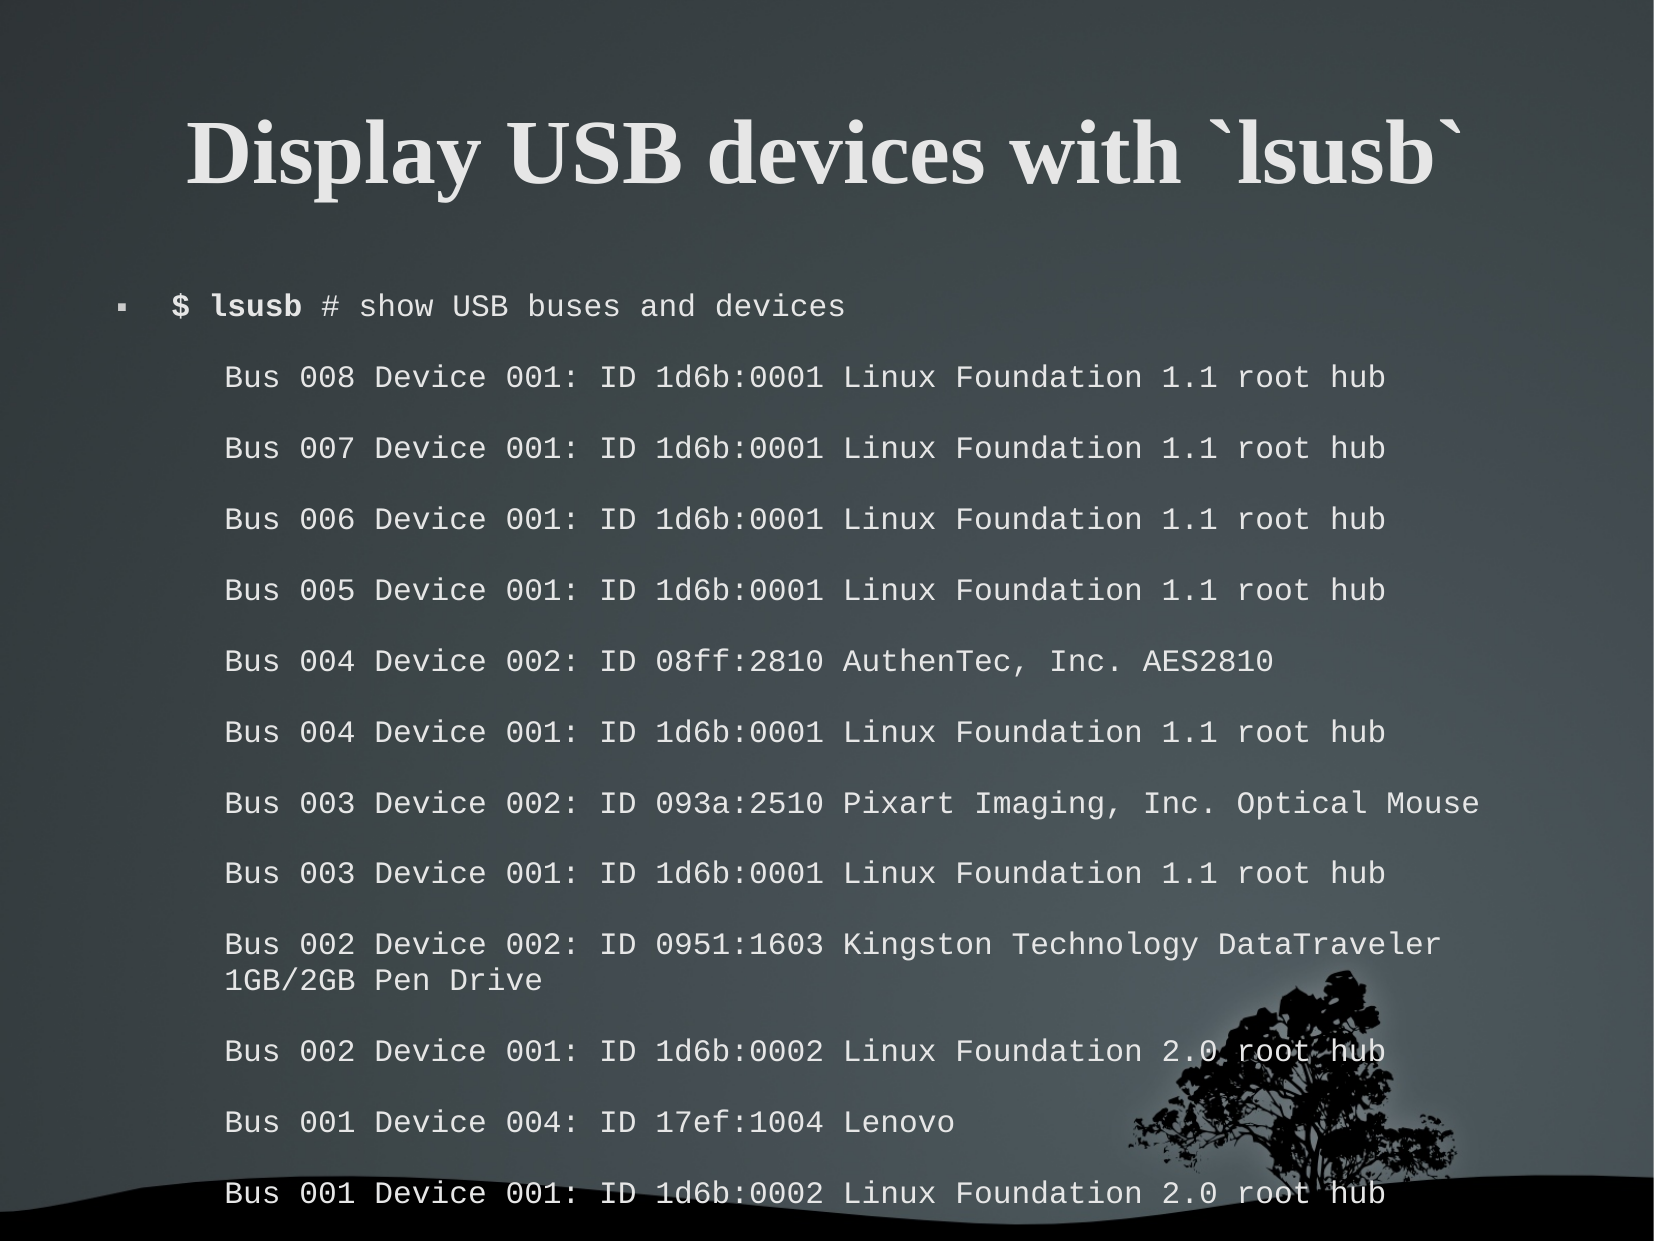

Display USB devices with `lsusb`
# $ lsusb # show USB buses and devices Bus 008 Device 001: ID 1d6b:0001 Linux Foundation 1.1 root hub Bus 007 Device 001: ID 1d6b:0001 Linux Foundation 1.1 root hub Bus 006 Device 001: ID 1d6b:0001 Linux Foundation 1.1 root hub Bus 005 Device 001: ID 1d6b:0001 Linux Foundation 1.1 root hub Bus 004 Device 002: ID 08ff:2810 AuthenTec, Inc. AES2810 Bus 004 Device 001: ID 1d6b:0001 Linux Foundation 1.1 root hub Bus 003 Device 002: ID 093a:2510 Pixart Imaging, Inc. Optical Mouse Bus 003 Device 001: ID 1d6b:0001 Linux Foundation 1.1 root hub Bus 002 Device 002: ID 0951:1603 Kingston Technology DataTraveler 1GB/2GB Pen Drive Bus 002 Device 001: ID 1d6b:0002 Linux Foundation 2.0 root hub Bus 001 Device 004: ID 17ef:1004 Lenovo Bus 001 Device 001: ID 1d6b:0002 Linux Foundation 2.0 root hub